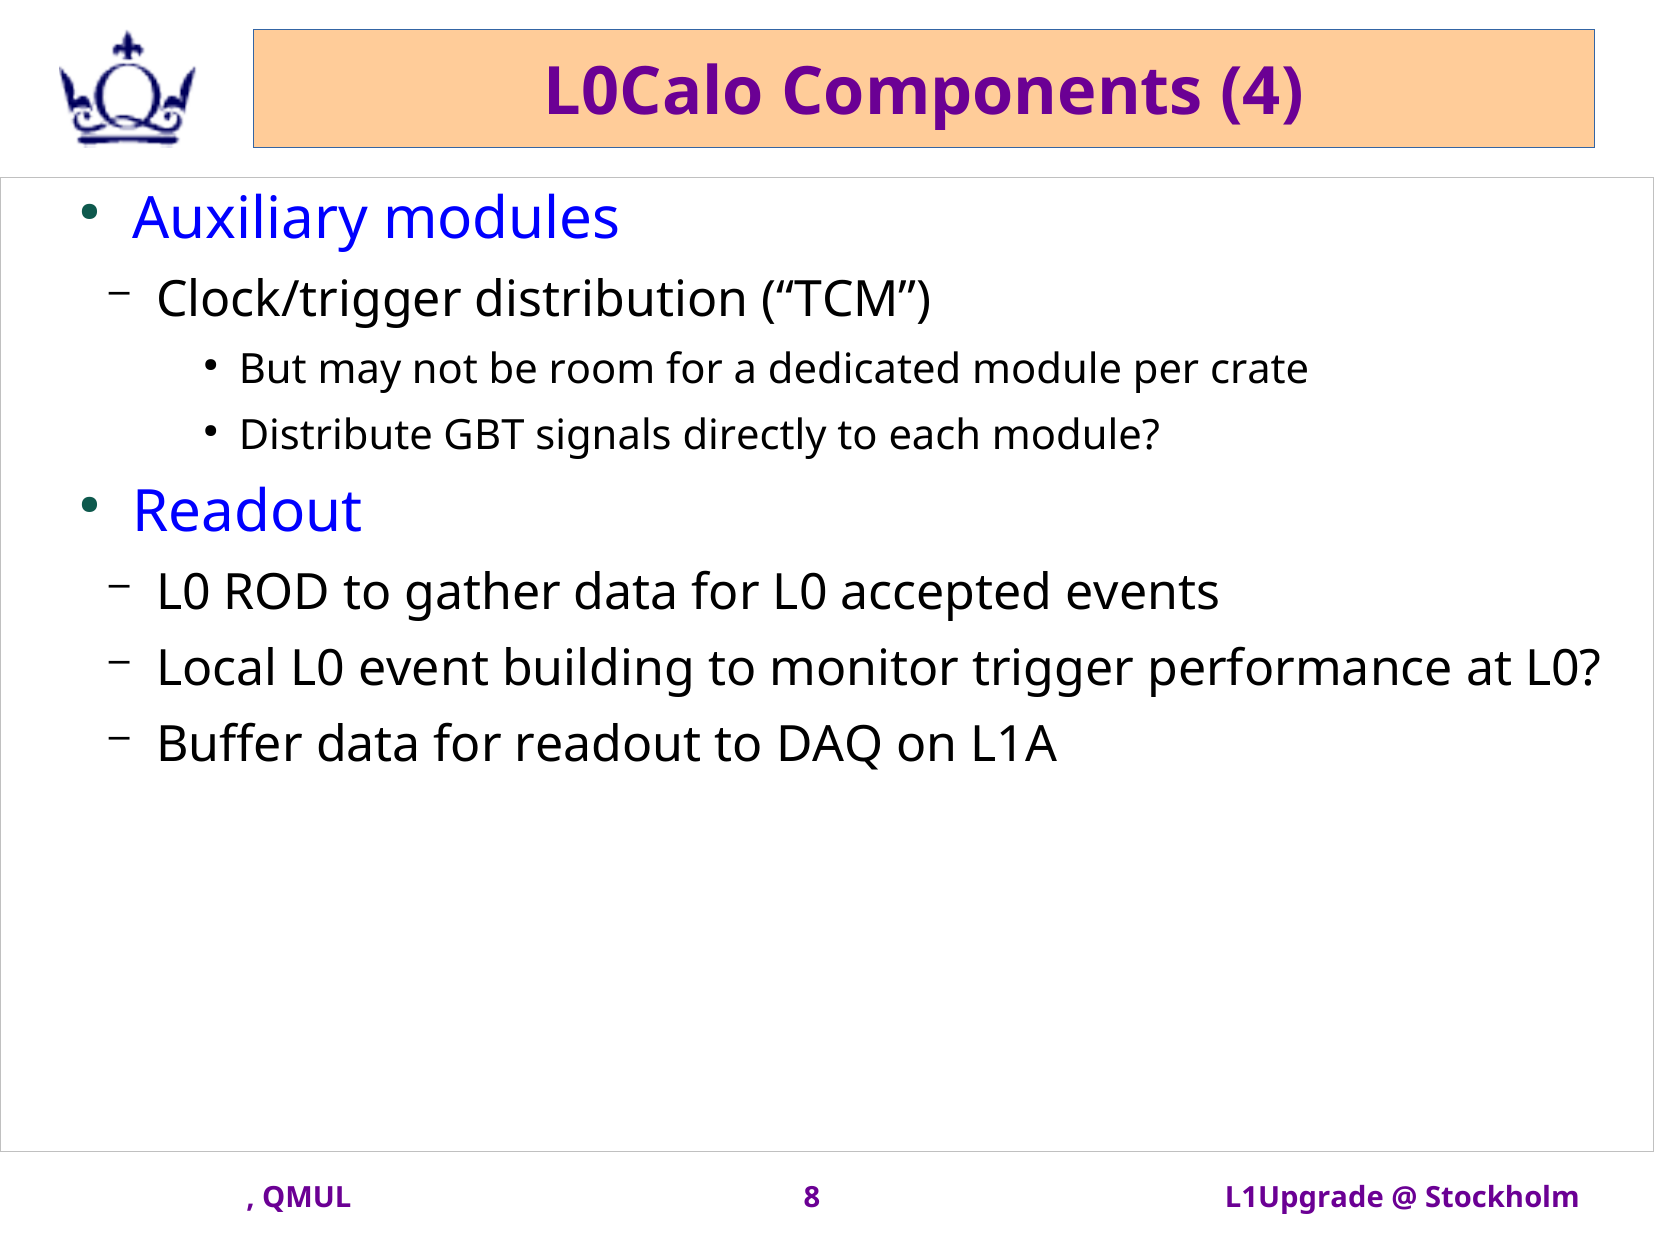

# L0Calo Components (4)
Auxiliary modules
Clock/trigger distribution (“TCM”)
But may not be room for a dedicated module per crate
Distribute GBT signals directly to each module?
Readout
L0 ROD to gather data for L0 accepted events
Local L0 event building to monitor trigger performance at L0?
Buffer data for readout to DAQ on L1A